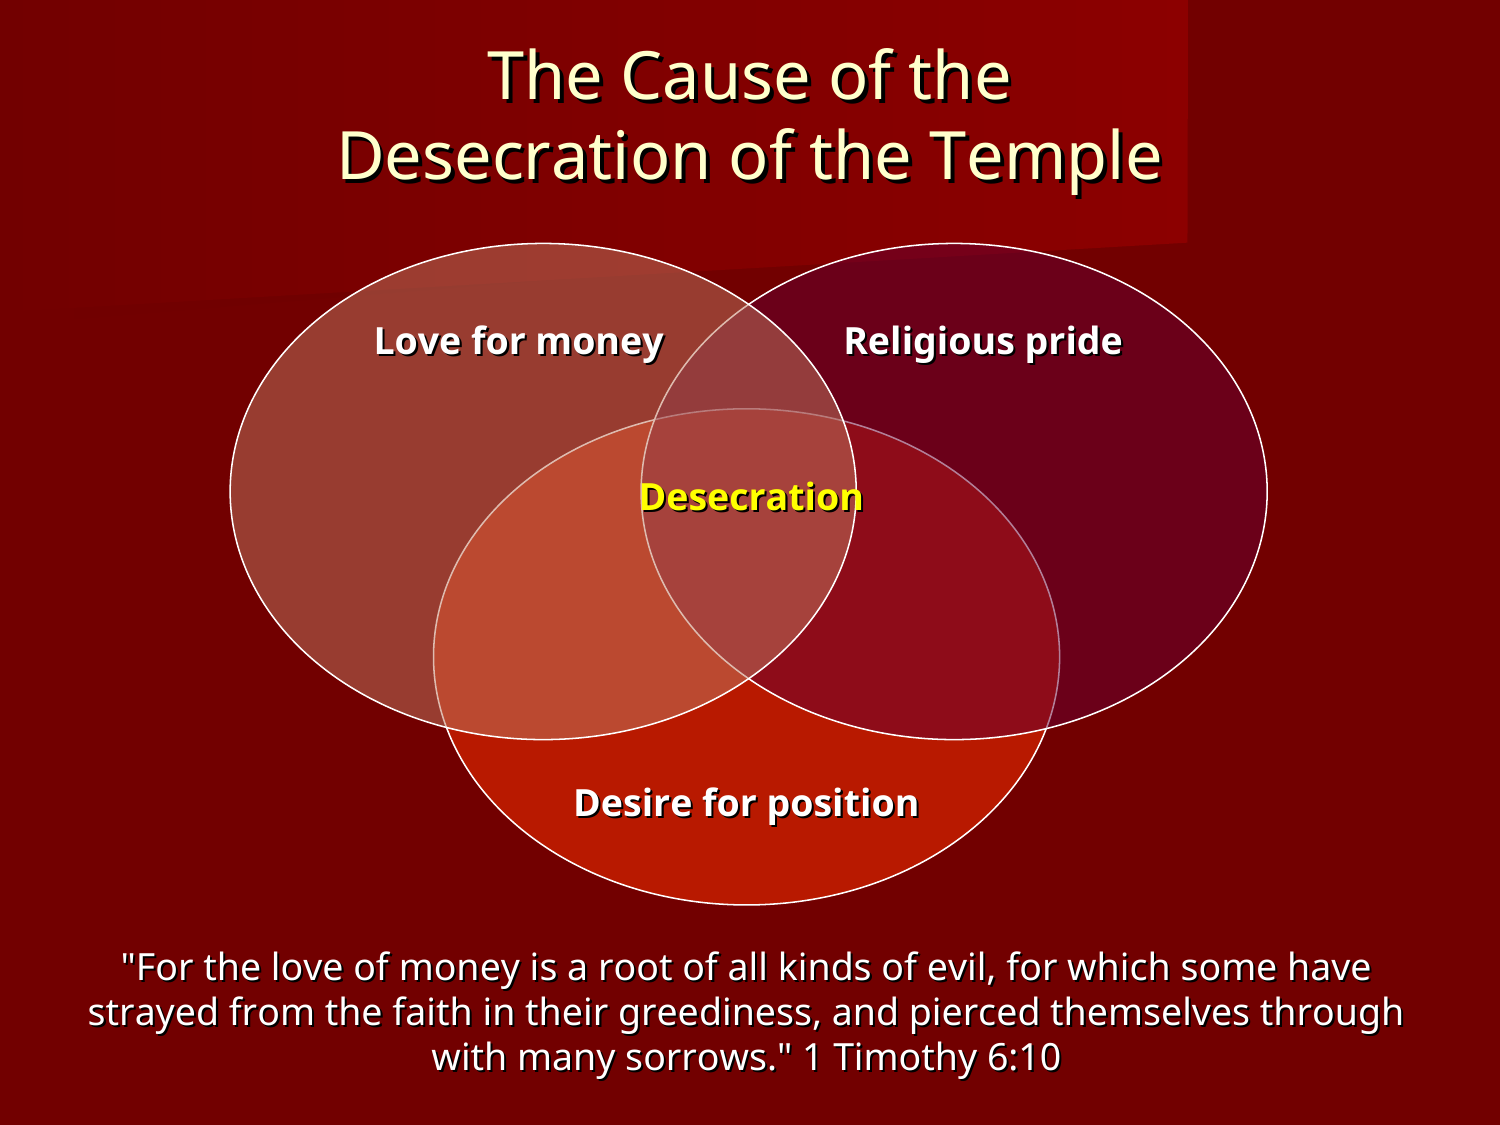

# The Cause of the Desecration of the Temple
Love for money
 Religious pride
Desire for position
Desecration
"For the love of money is a root of all kinds of evil, for which some have strayed from the faith in their greediness, and pierced themselves through with many sorrows." 1 Timothy 6:10